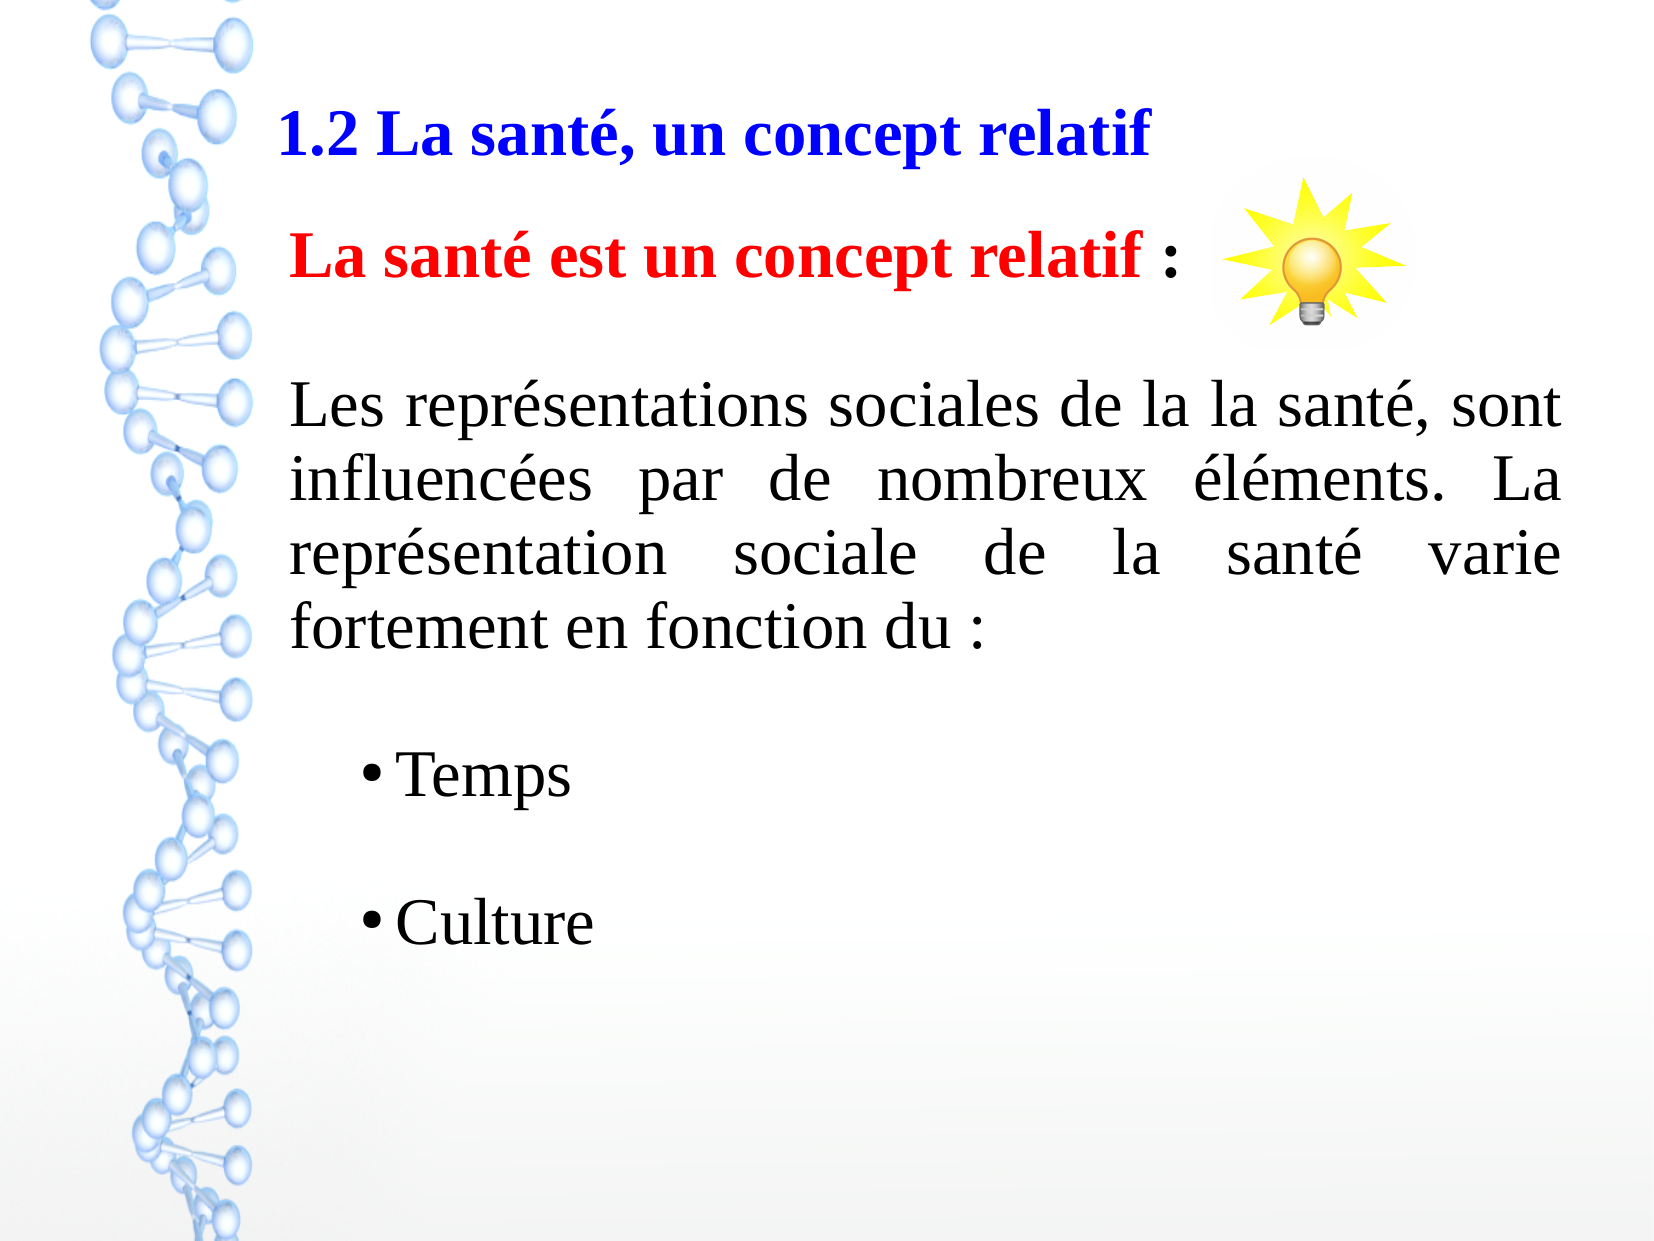

# 1.2 La santé, un concept relatif
La santé est un concept relatif :
Les représentations sociales de la la santé, sont influencées par de nombreux éléments. La représentation sociale de la santé varie fortement en fonction du :
Temps
Culture